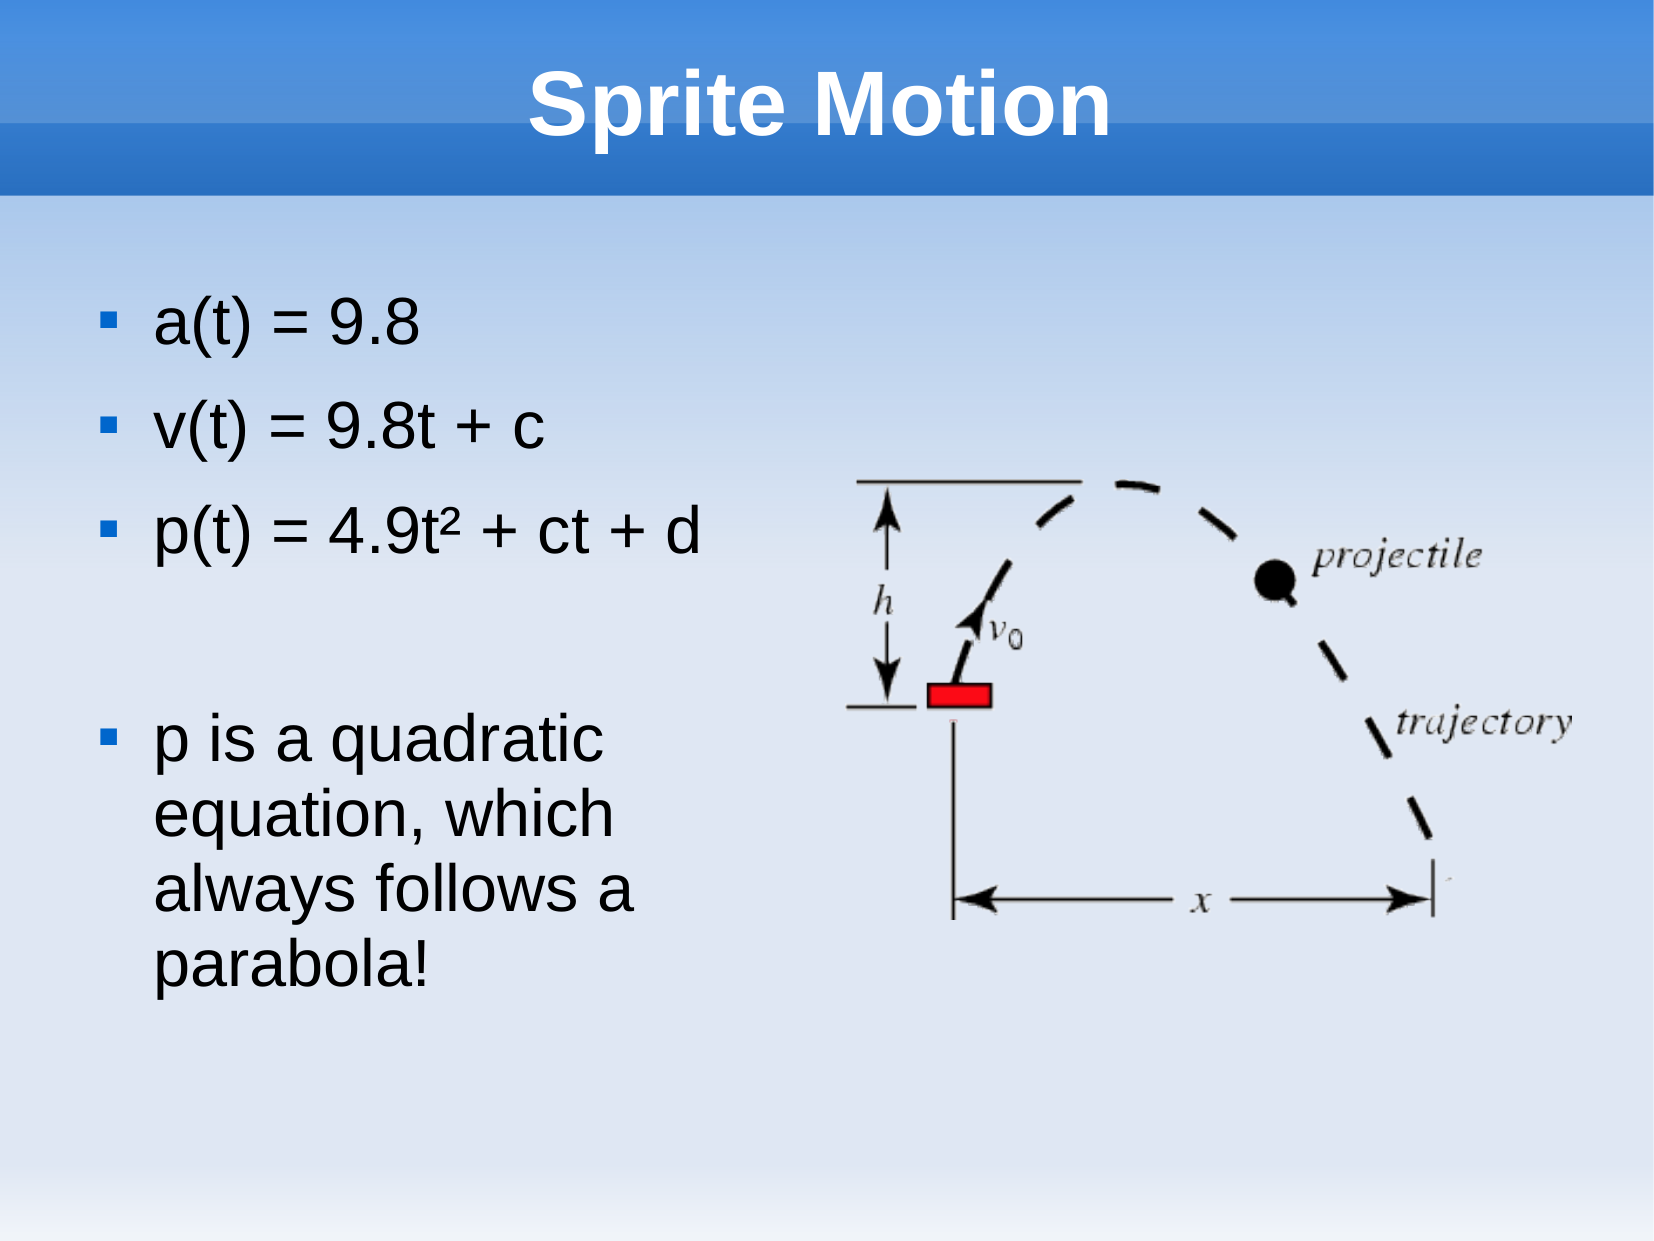

# Sprite Motion
a(t) = 9.8
v(t) = 9.8t + c
p(t) = 4.9t² + ct + d
p is a quadratic equation, which always follows a parabola!